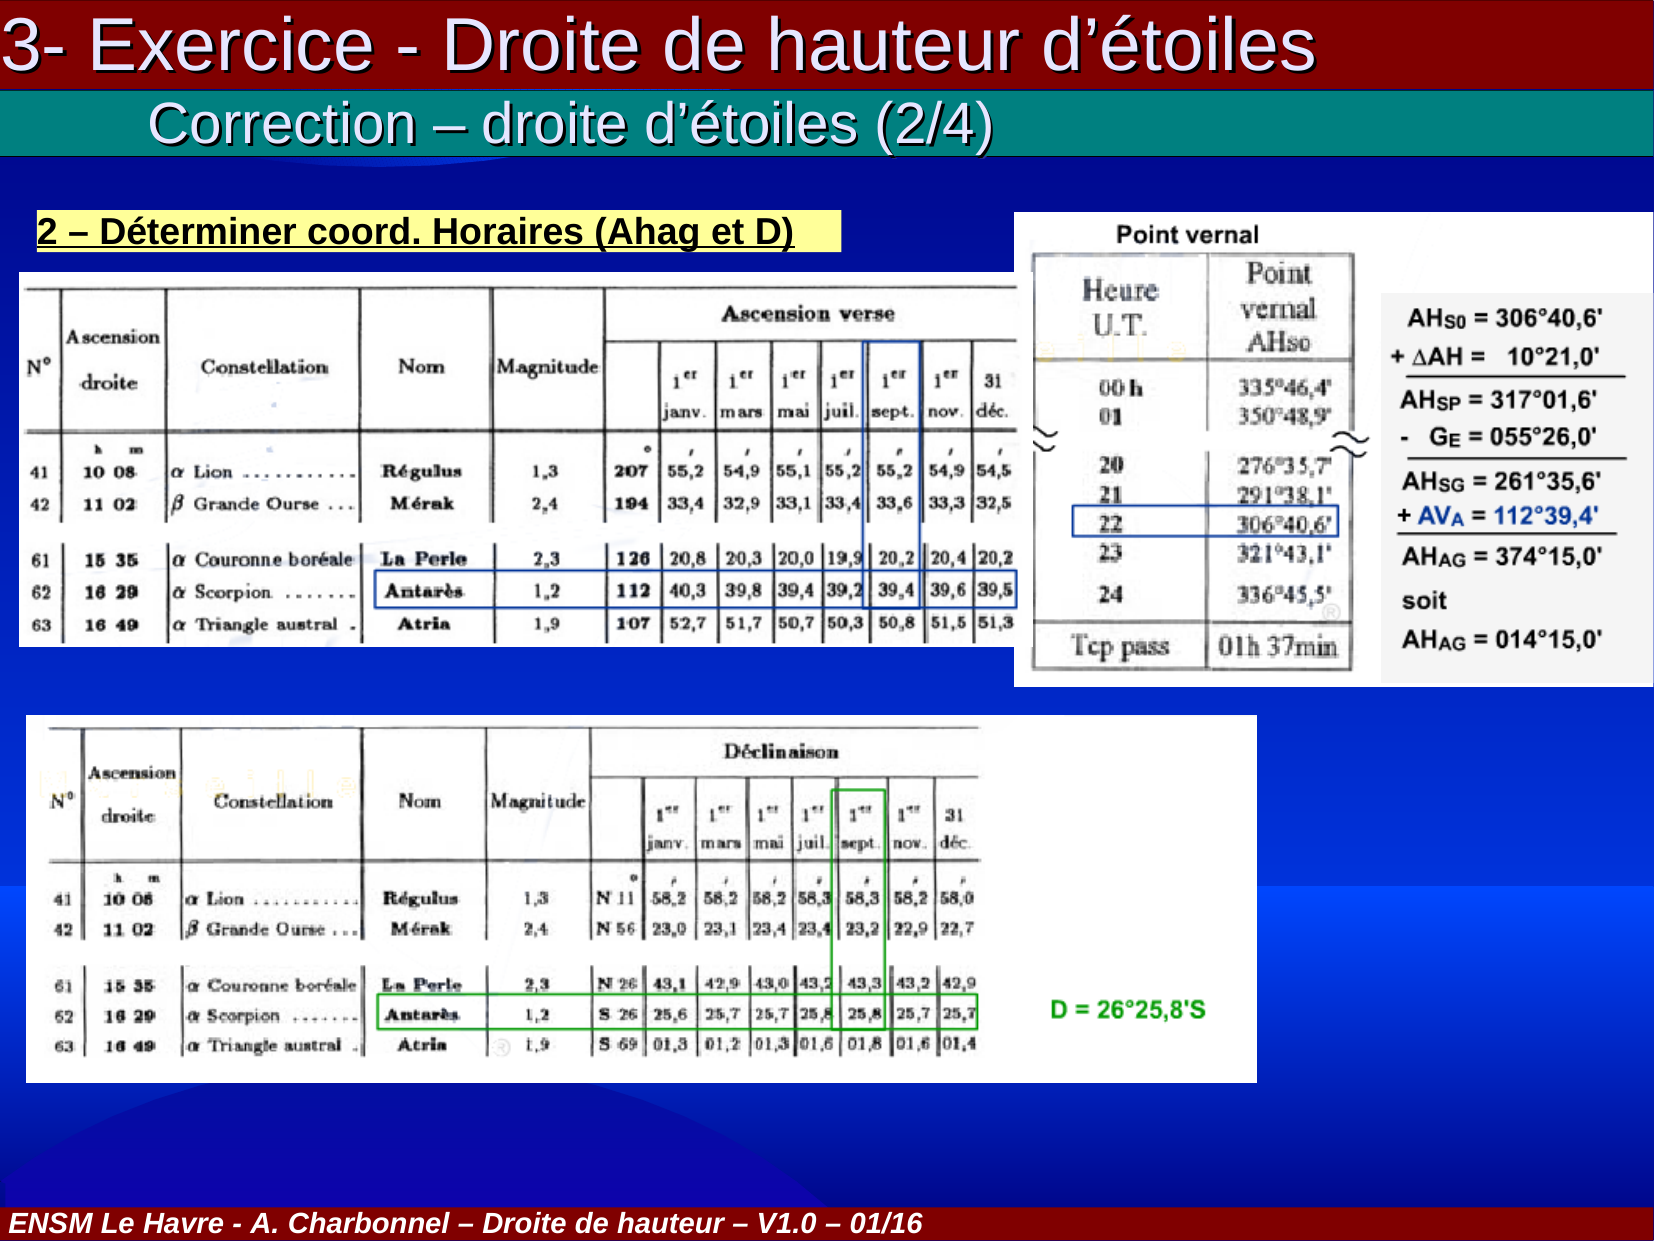

3- Exercice - Droite de hauteur d’étoiles
# Correction – droite d’étoiles (2/4)
2 – Déterminer coord. Horaires (Ahag et D)
 ENSM Le Havre - A. Charbonnel – Droite de hauteur – V1.0 – 01/16